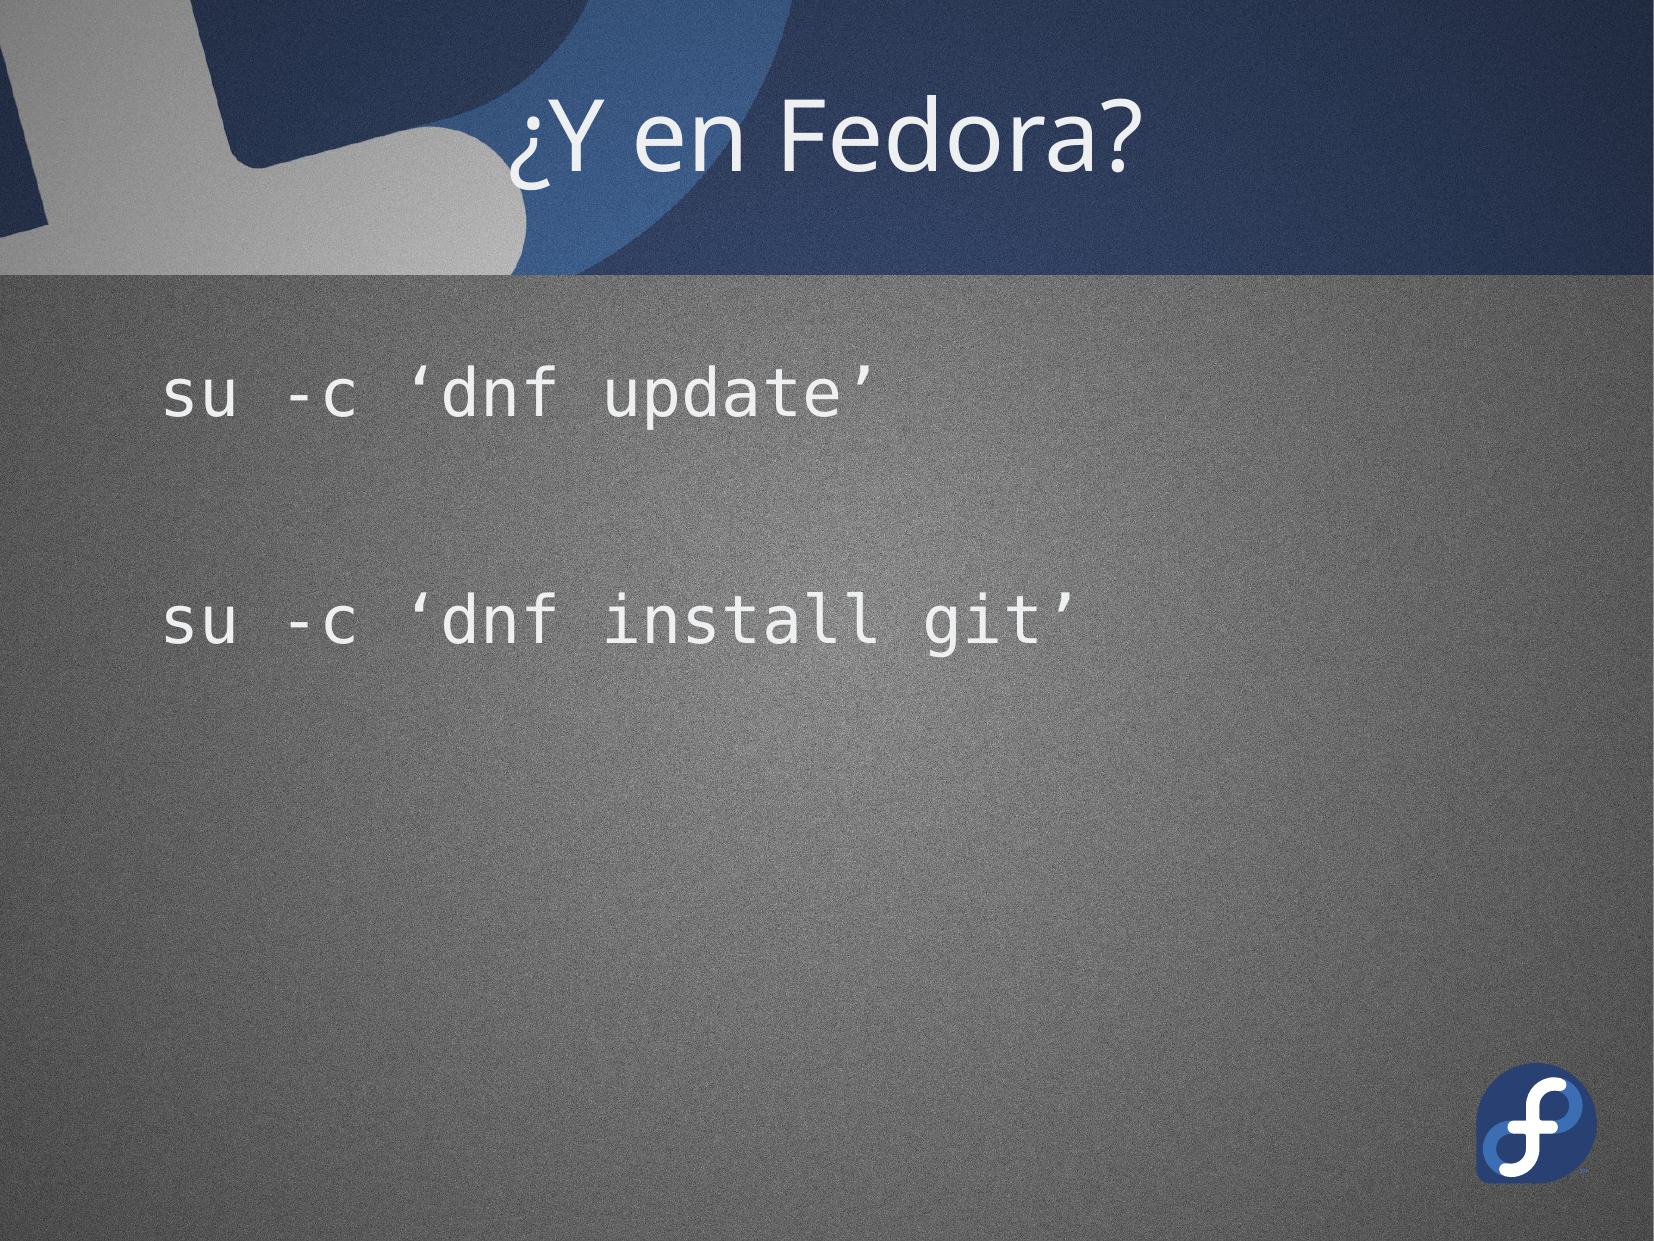

# ¿Y en Fedora?
su -c ‘dnf update’
su -c ‘dnf install git’